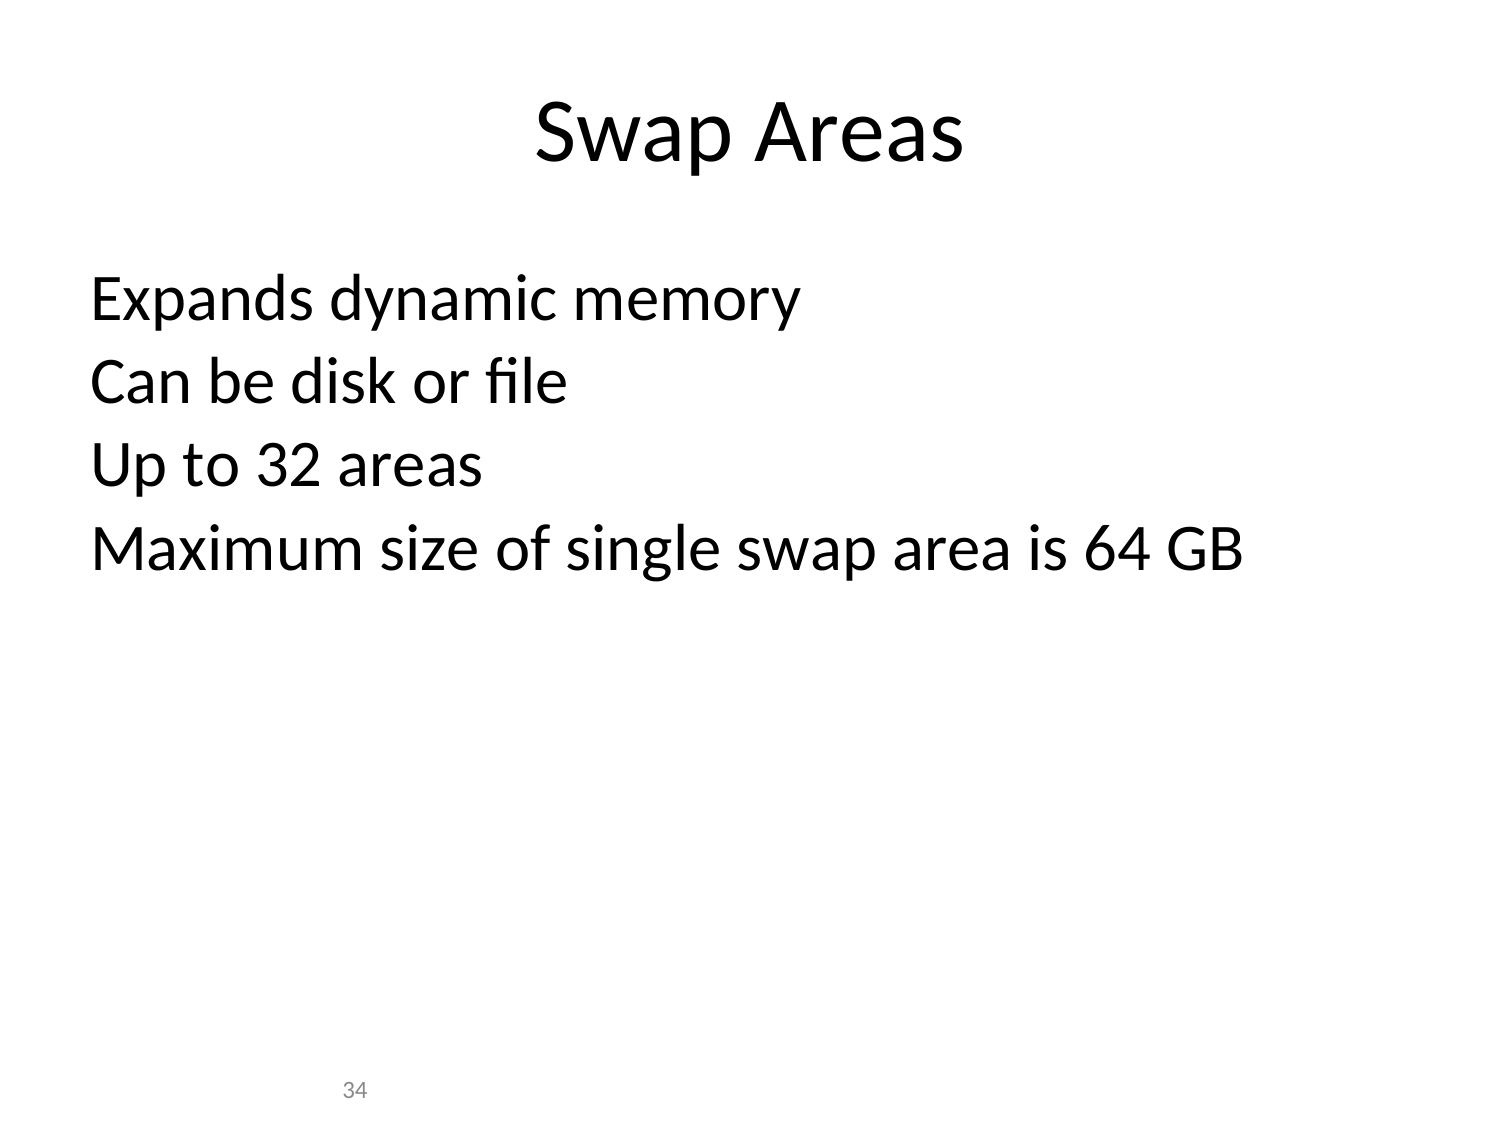

Swap Areas
Expands dynamic memory
Can be disk or file
Up to 32 areas
Maximum size of single swap area is 64 GB